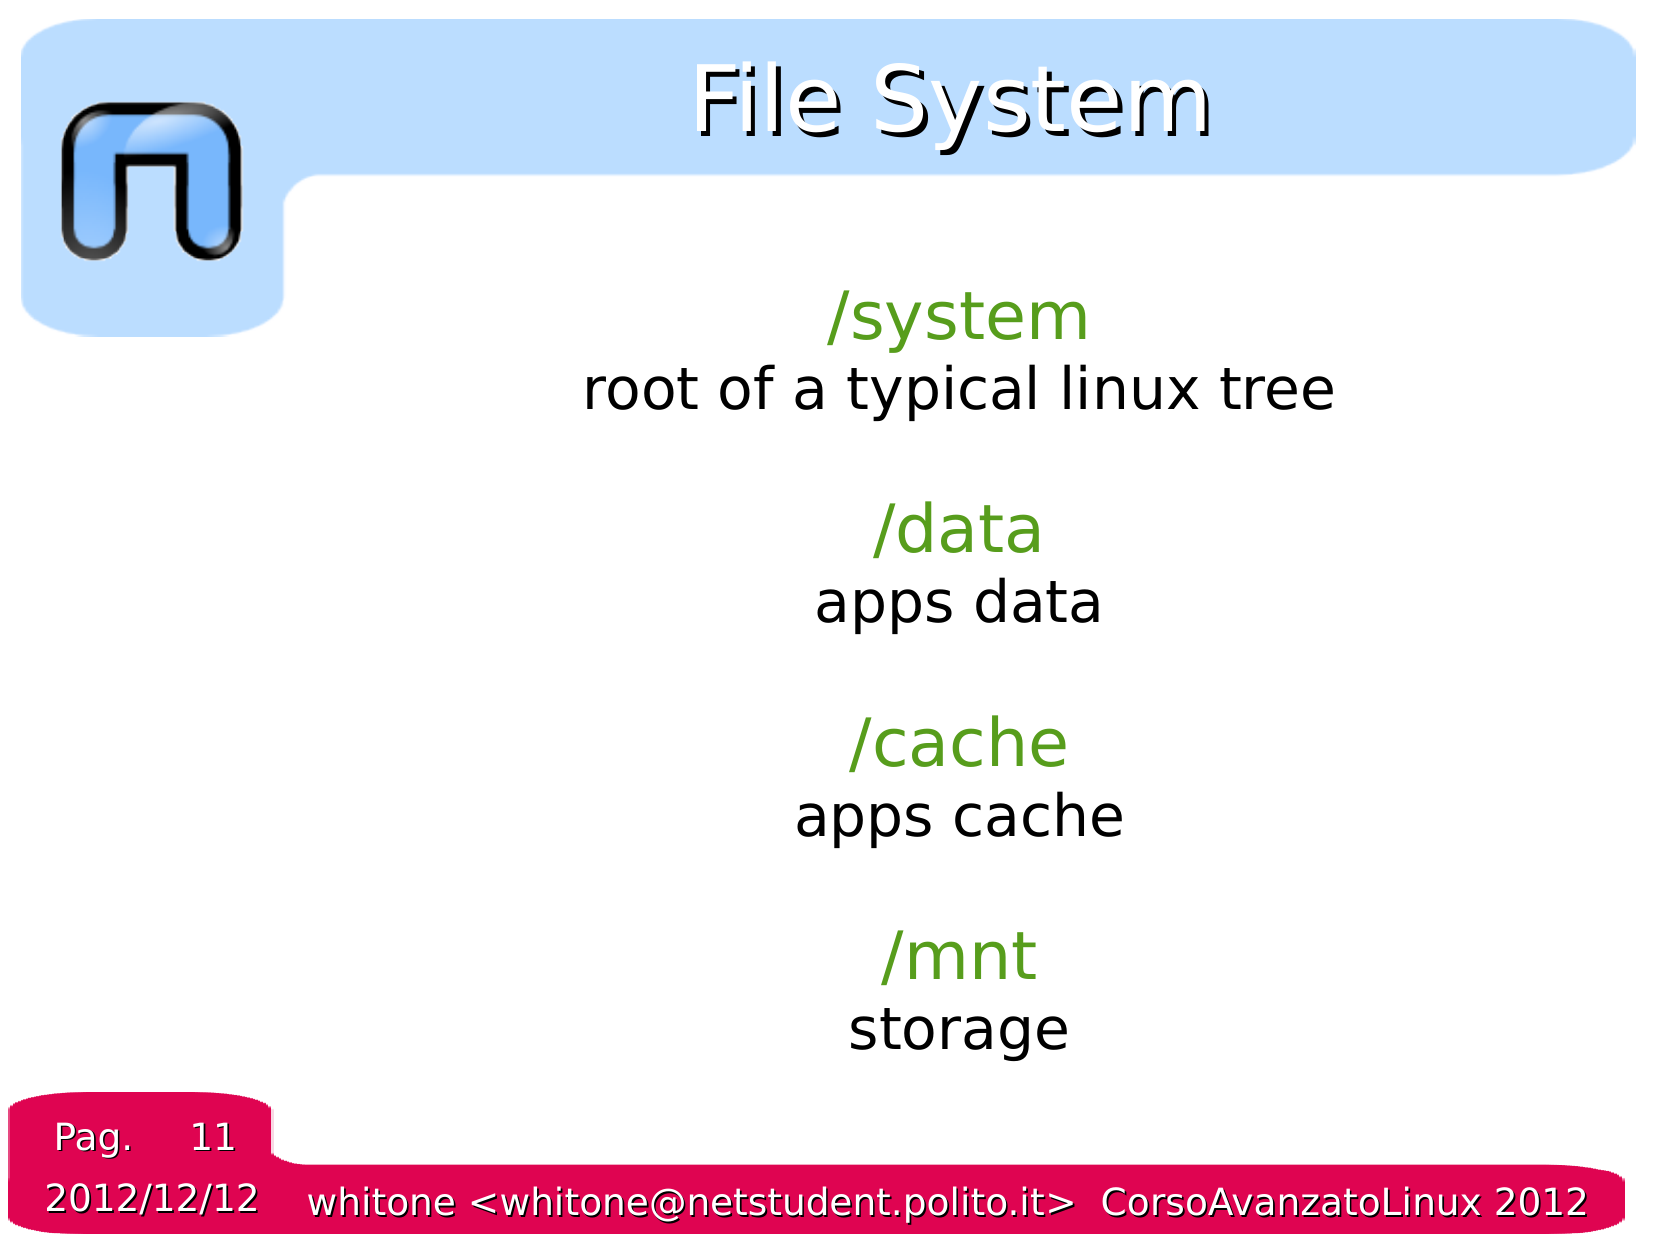

# File System
/system
root of a typical linux tree
/data
apps data
/cache
apps cache
/mnt
storage
 Pag.
2012/12/12
whitone <whitone@netstudent.polito.it> CorsoAvanzatoLinux 2012